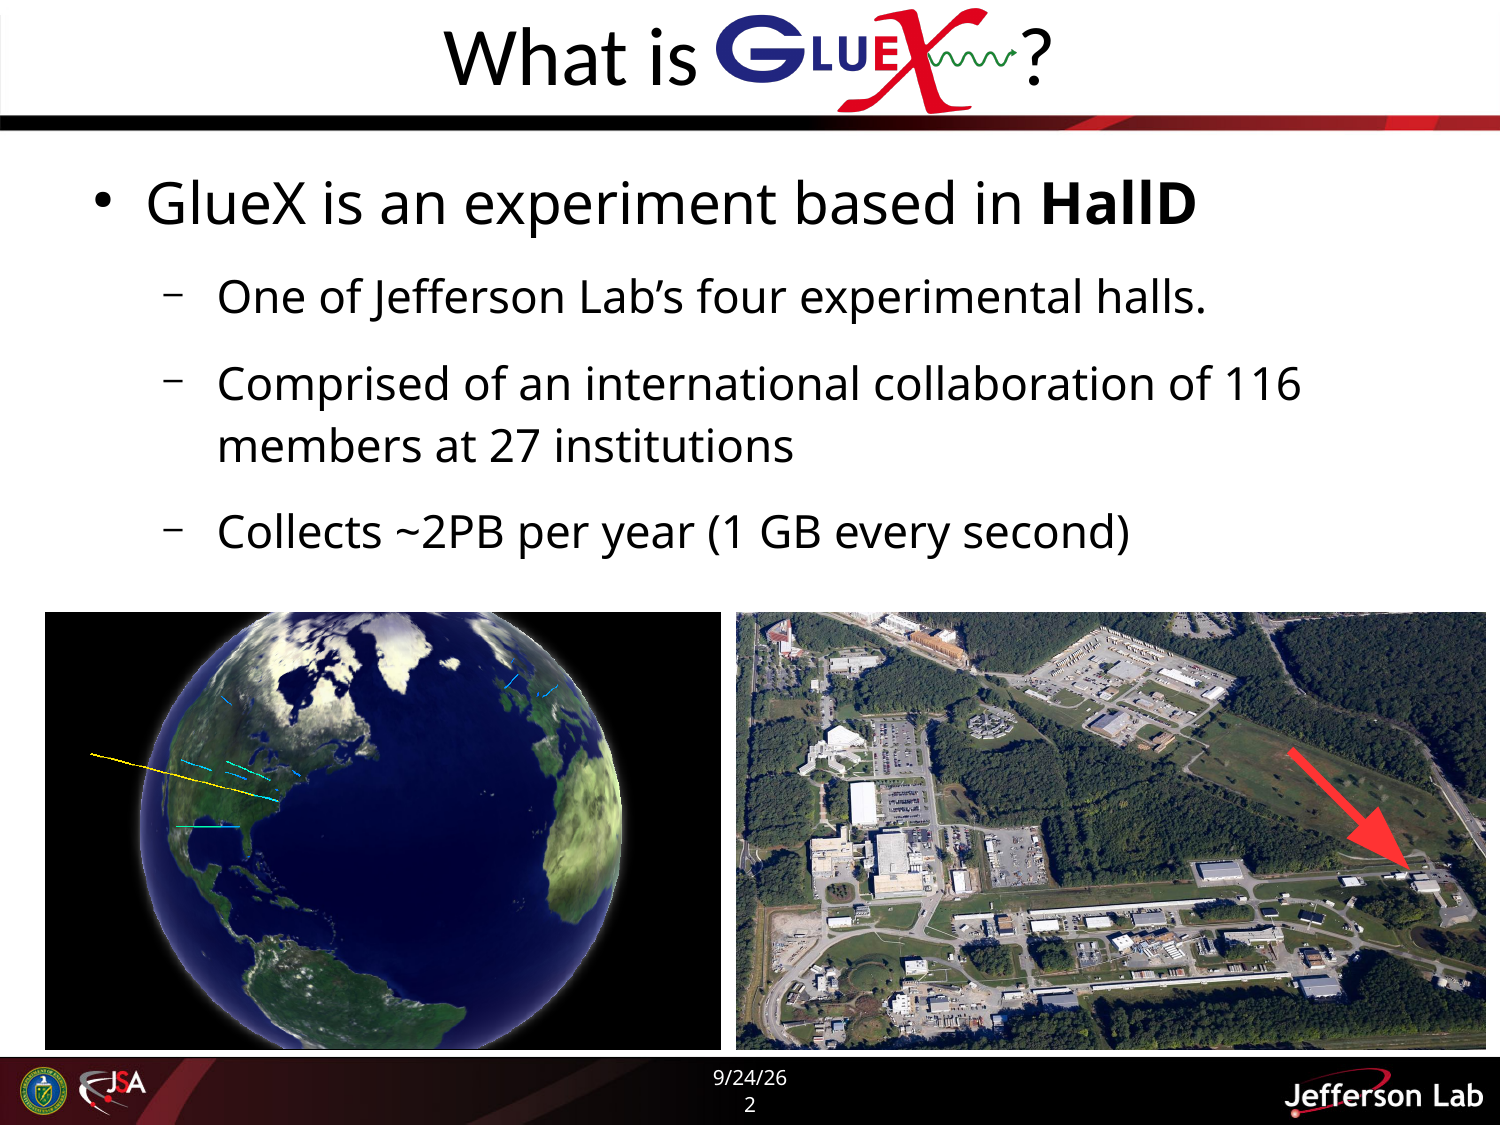

# What is ?
GlueX is an experiment based in HallD
One of Jefferson Lab’s four experimental halls.
Comprised of an international collaboration of 116 members at 27 institutions
Collects ~2PB per year (1 GB every second)
2